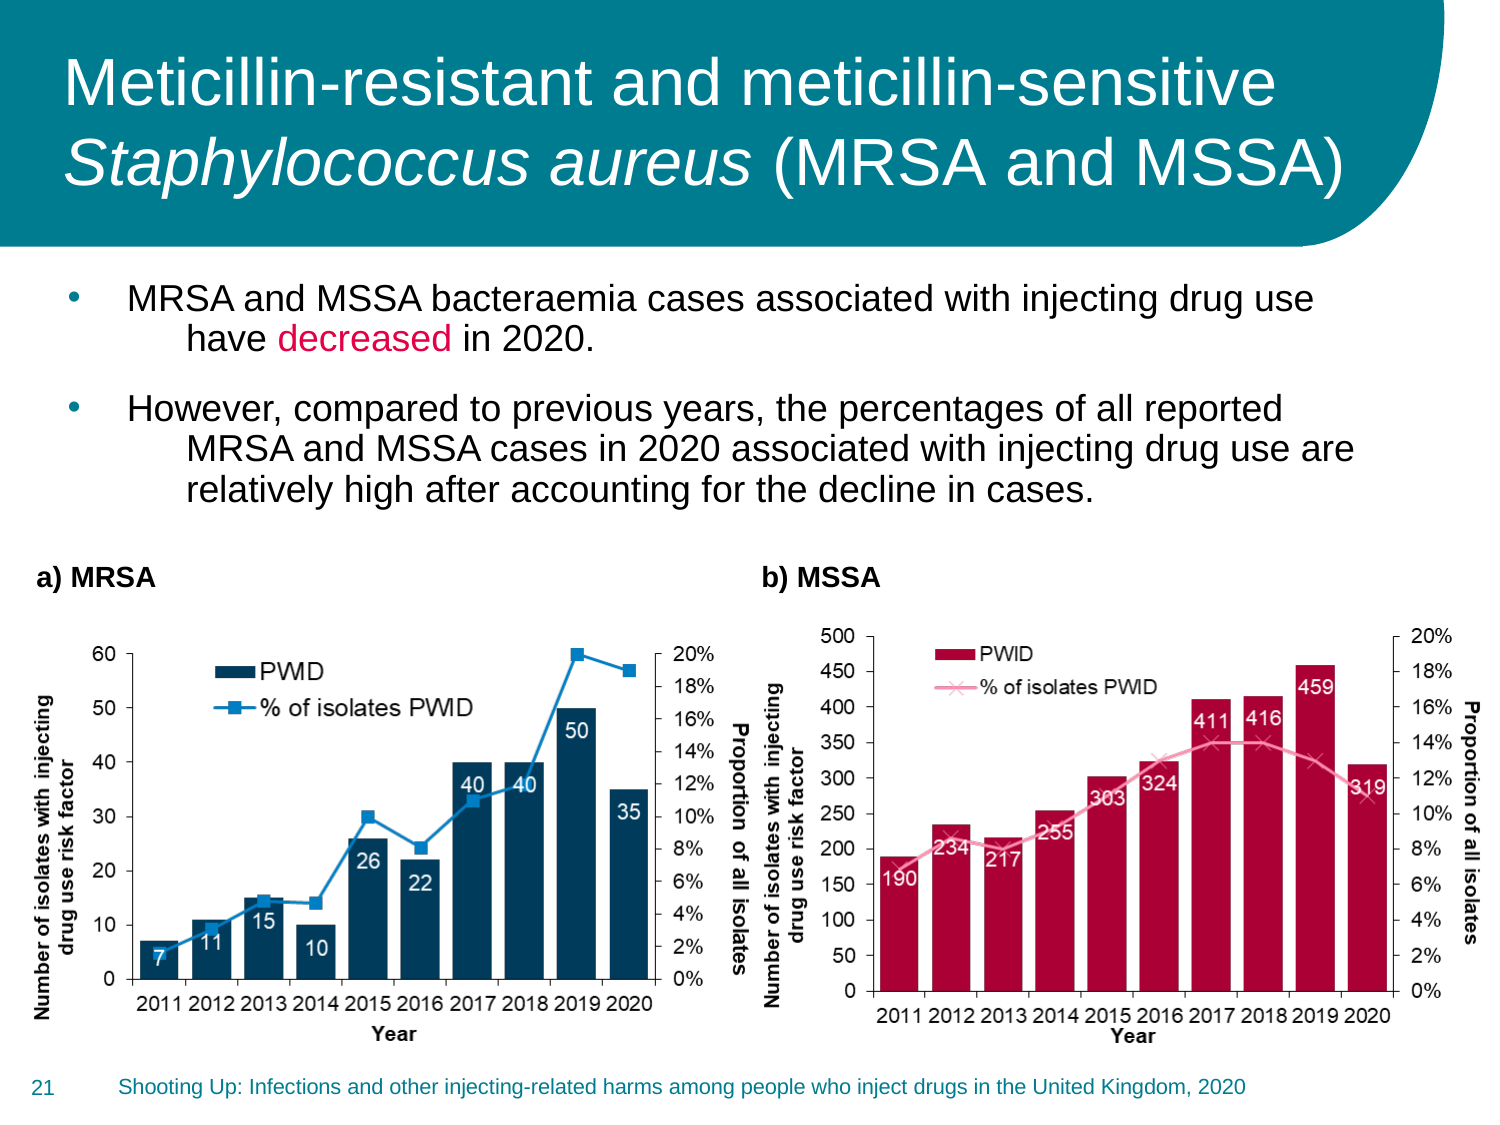

Meticillin-resistant and meticillin-sensitive Staphylococcus aureus (MRSA and MSSA)
# MRSA and MSSA bacteraemia cases associated with injecting drug use have decreased in 2020.
However, compared to previous years, the percentages of all reported MRSA and MSSA cases in 2020 associated with injecting drug use are relatively high after accounting for the decline in cases.
a) MRSA
b) MSSA
21
Shooting Up: Infections and other injecting-related harms among people who inject drugs in the United Kingdom, 2020